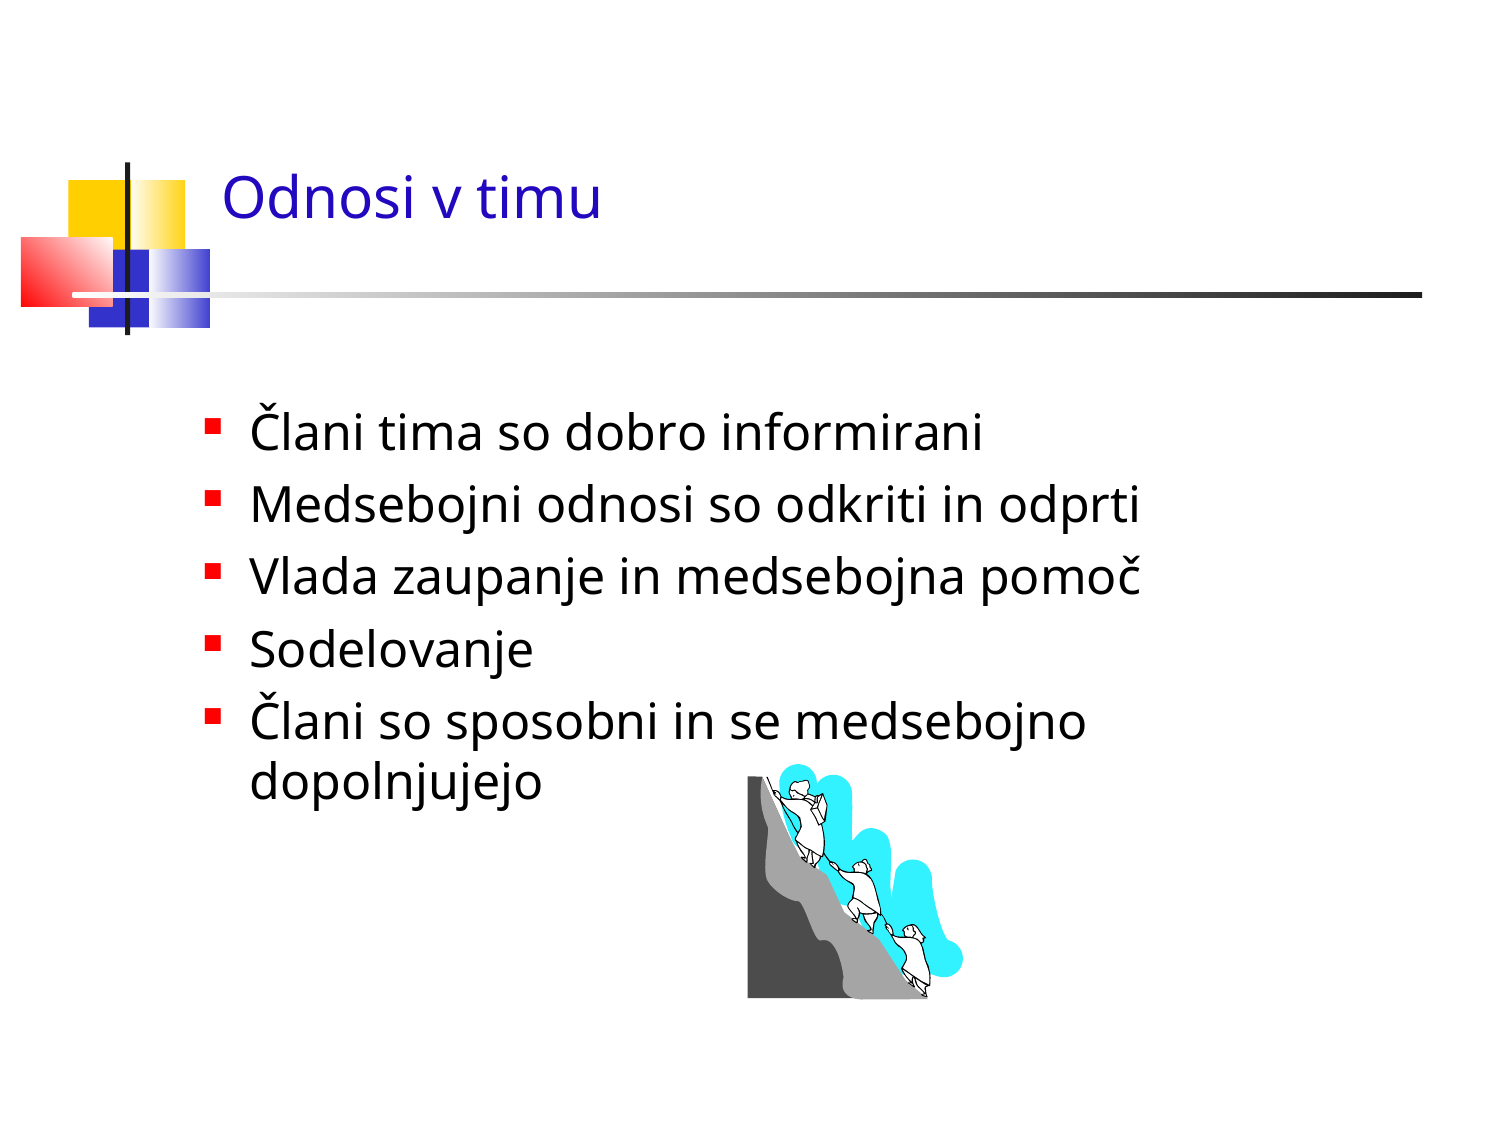

# Odnosi v timu
Člani tima so dobro informirani
Medsebojni odnosi so odkriti in odprti
Vlada zaupanje in medsebojna pomoč
Sodelovanje
Člani so sposobni in se medsebojno dopolnjujejo